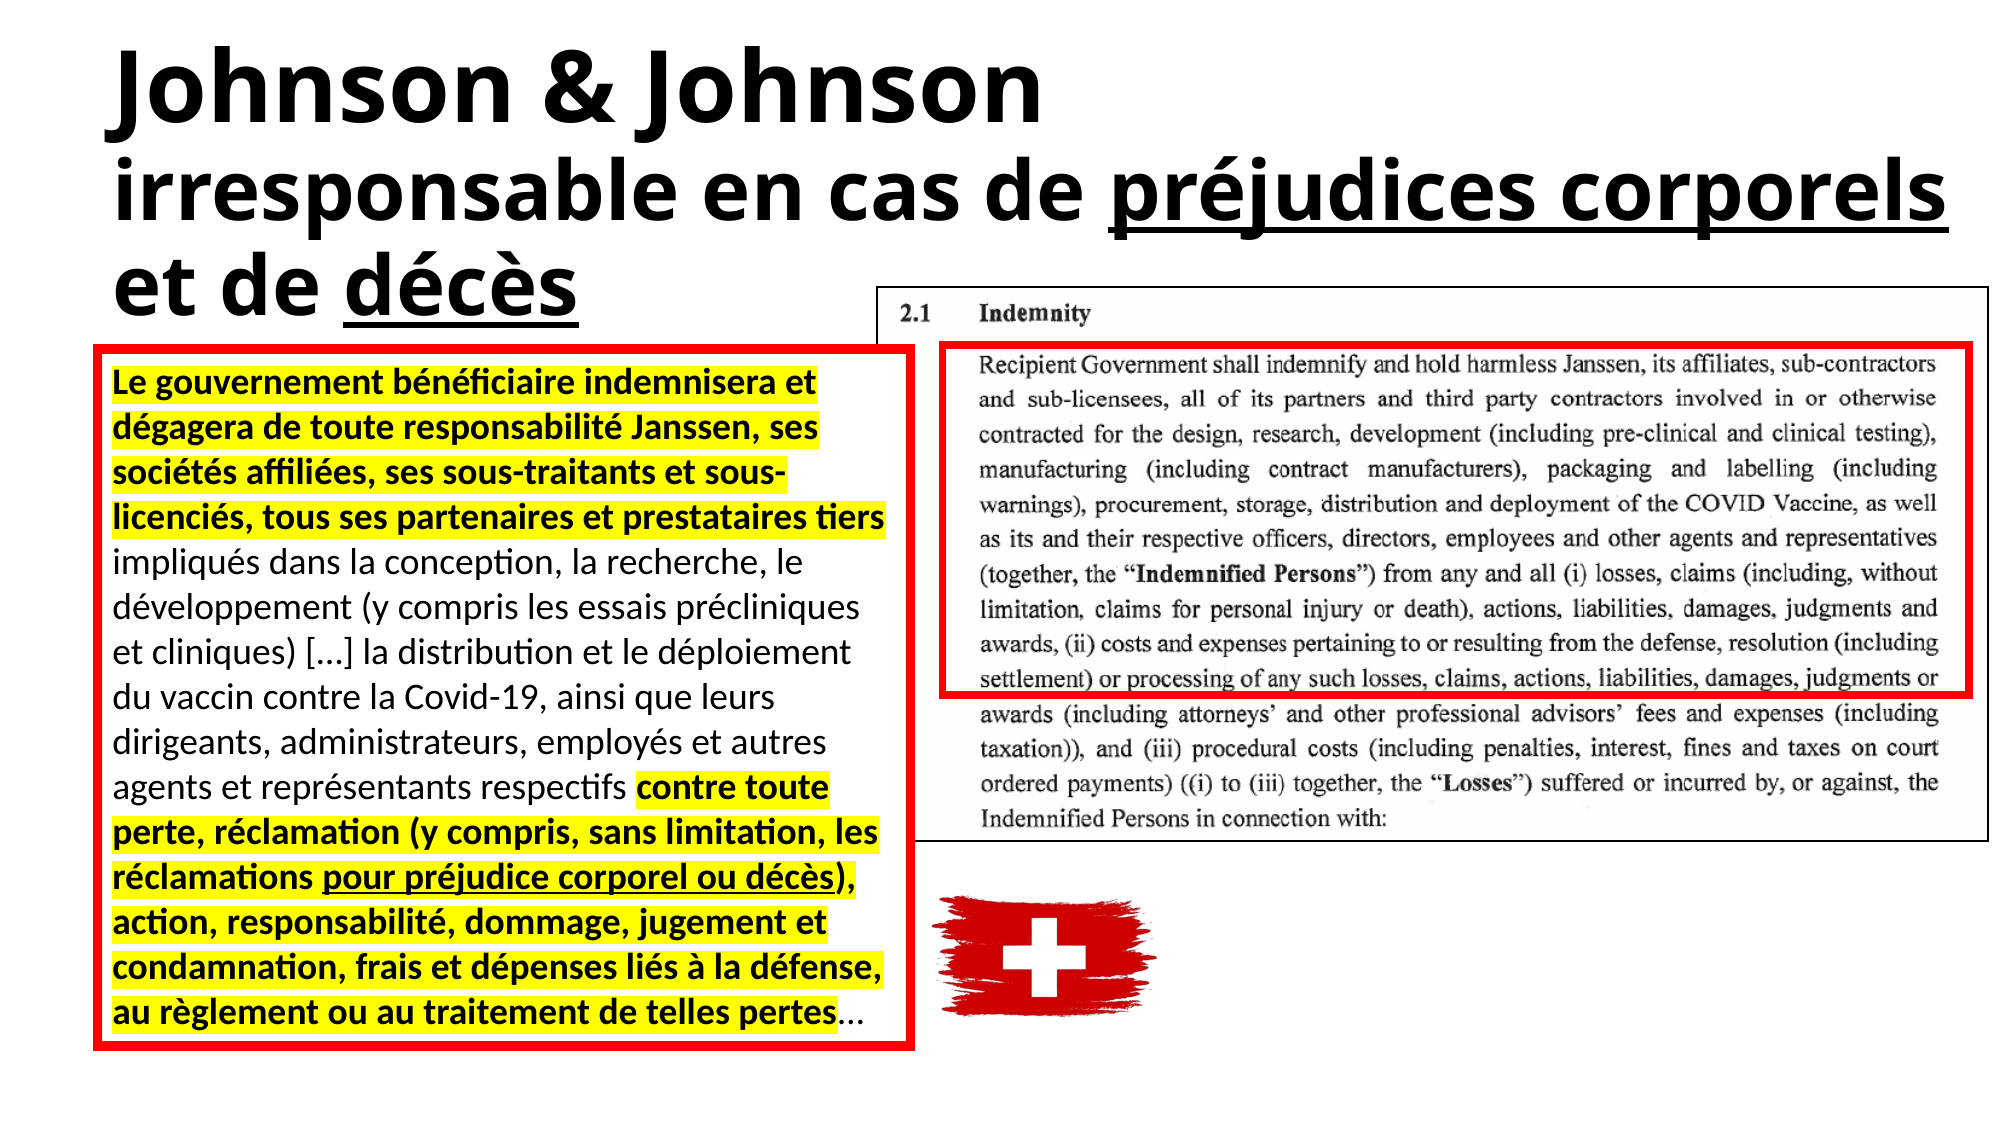

Johnson & Johnson
irresponsable en cas de préjudices corporels
et de décès
Le gouvernement bénéficiaire indemnisera et dégagera de toute responsabilité Janssen, ses sociétés affiliées, ses sous-traitants et sous-licenciés, tous ses partenaires et prestataires tiers impliqués dans la conception, la recherche, le développement (y compris les essais précliniques et cliniques) […] la distribution et le déploiement du vaccin contre la Covid-19, ainsi que leurs dirigeants, administrateurs, employés et autres agents et représentants respectifs contre toute perte, réclamation (y compris, sans limitation, les réclamations pour préjudice corporel ou décès), action, responsabilité, dommage, jugement et condamnation, frais et dépenses liés à la défense, au règlement ou au traitement de telles pertes…